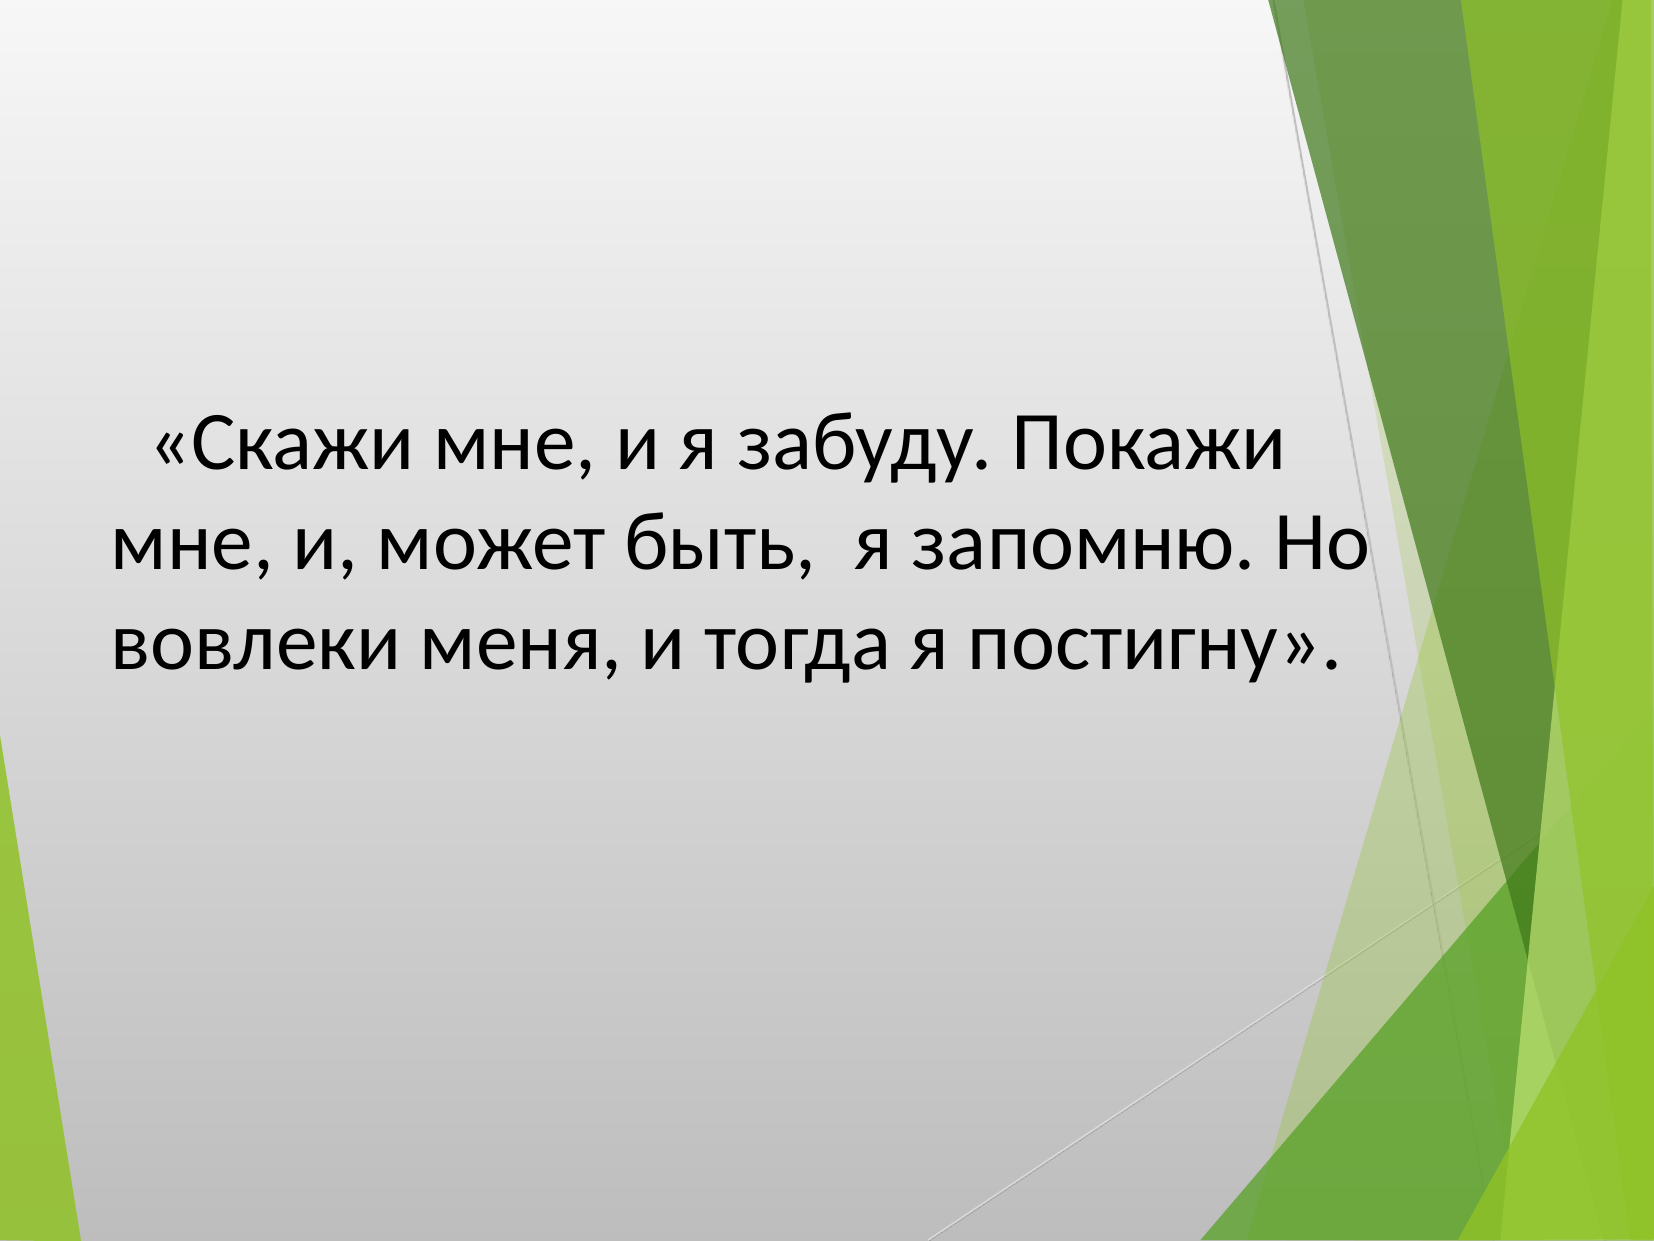

«Скажи мне, и я забуду. Покажи мне, и, может быть, я запомню. Но вовлеки меня, и тогда я постигну».